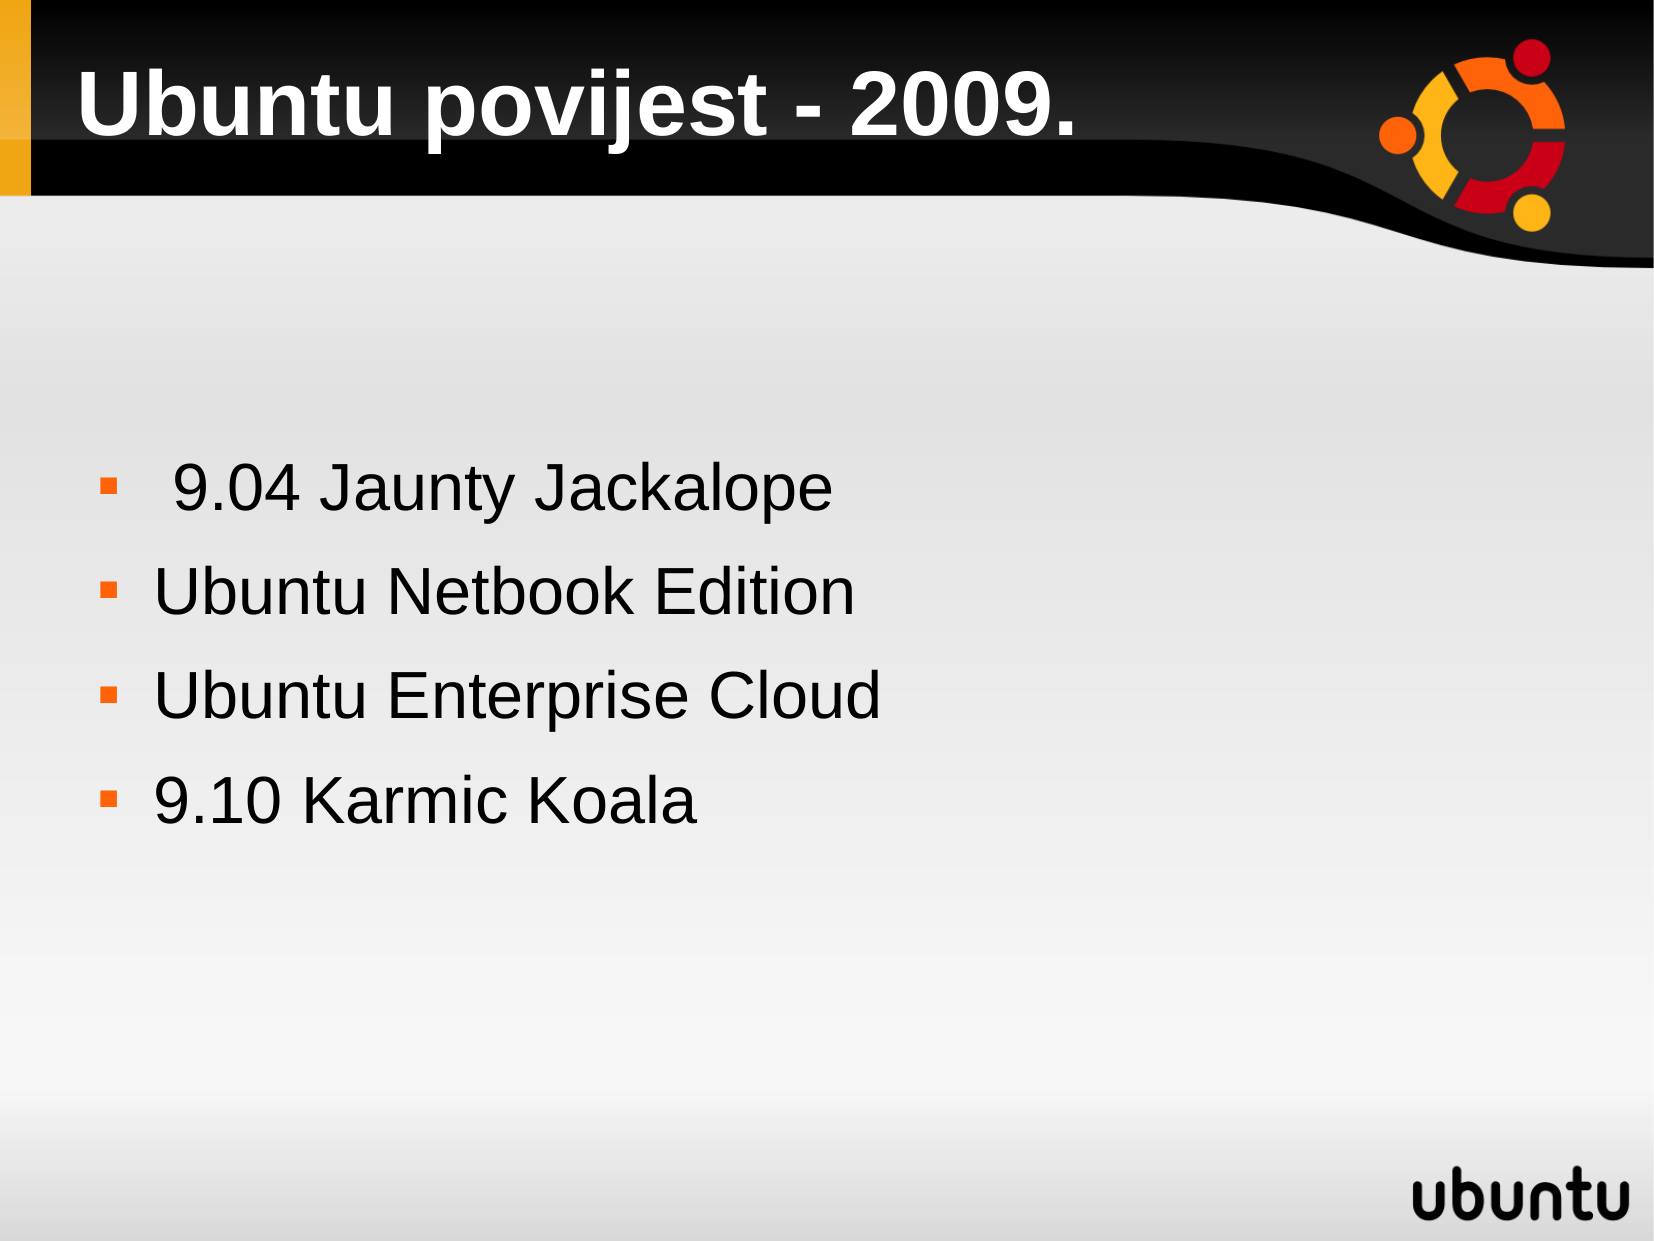

# Ubuntu povijest - 2009.
 9.04 Jaunty Jackalope
Ubuntu Netbook Edition
Ubuntu Enterprise Cloud
9.10 Karmic Koala